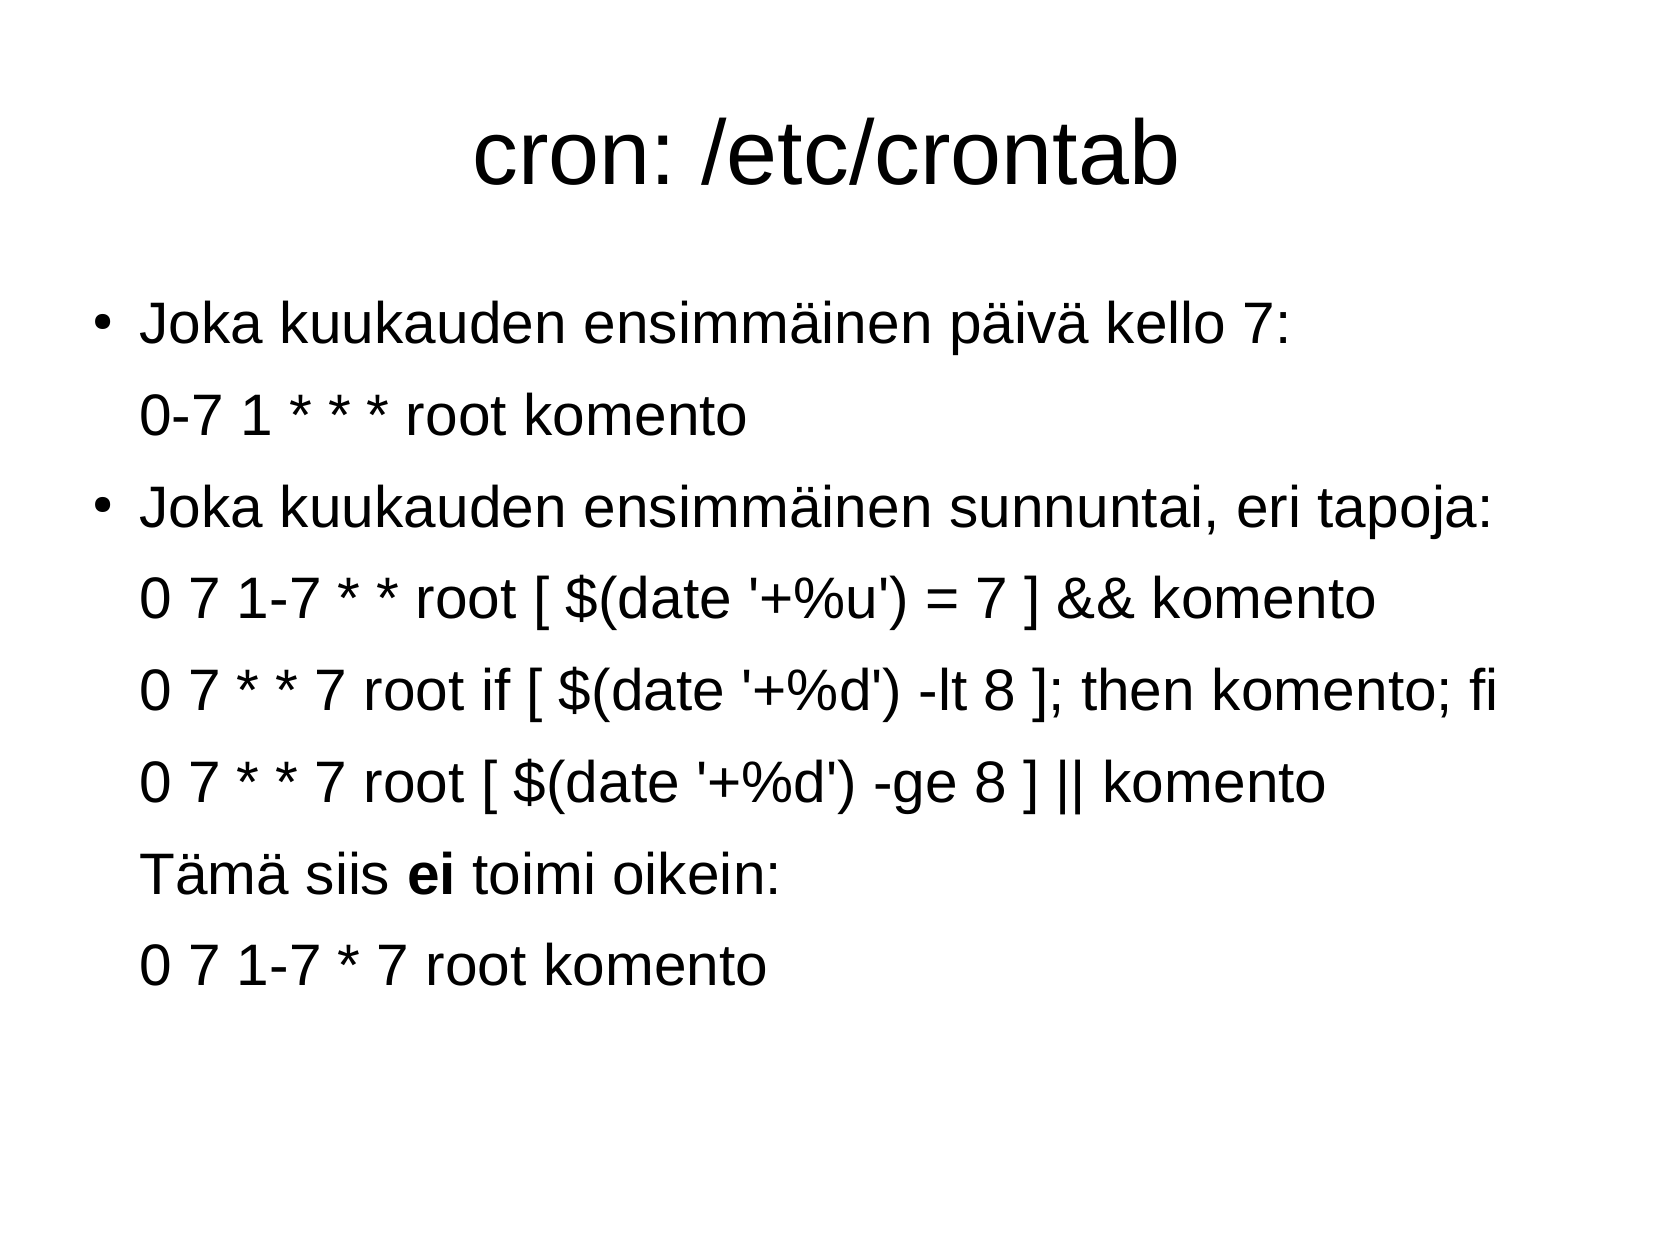

# cron: /etc/crontab
Joka kuukauden ensimmäinen päivä kello 7:
0-7 1 * * * root komento
Joka kuukauden ensimmäinen sunnuntai, eri tapoja:
0 7 1-7 * * root [ $(date '+%u') = 7 ] && komento
0 7 * * 7 root if [ $(date '+%d') -lt 8 ]; then komento; fi
0 7 * * 7 root [ $(date '+%d') -ge 8 ] || komento
Tämä siis ei toimi oikein:
0 7 1-7 * 7 root komento